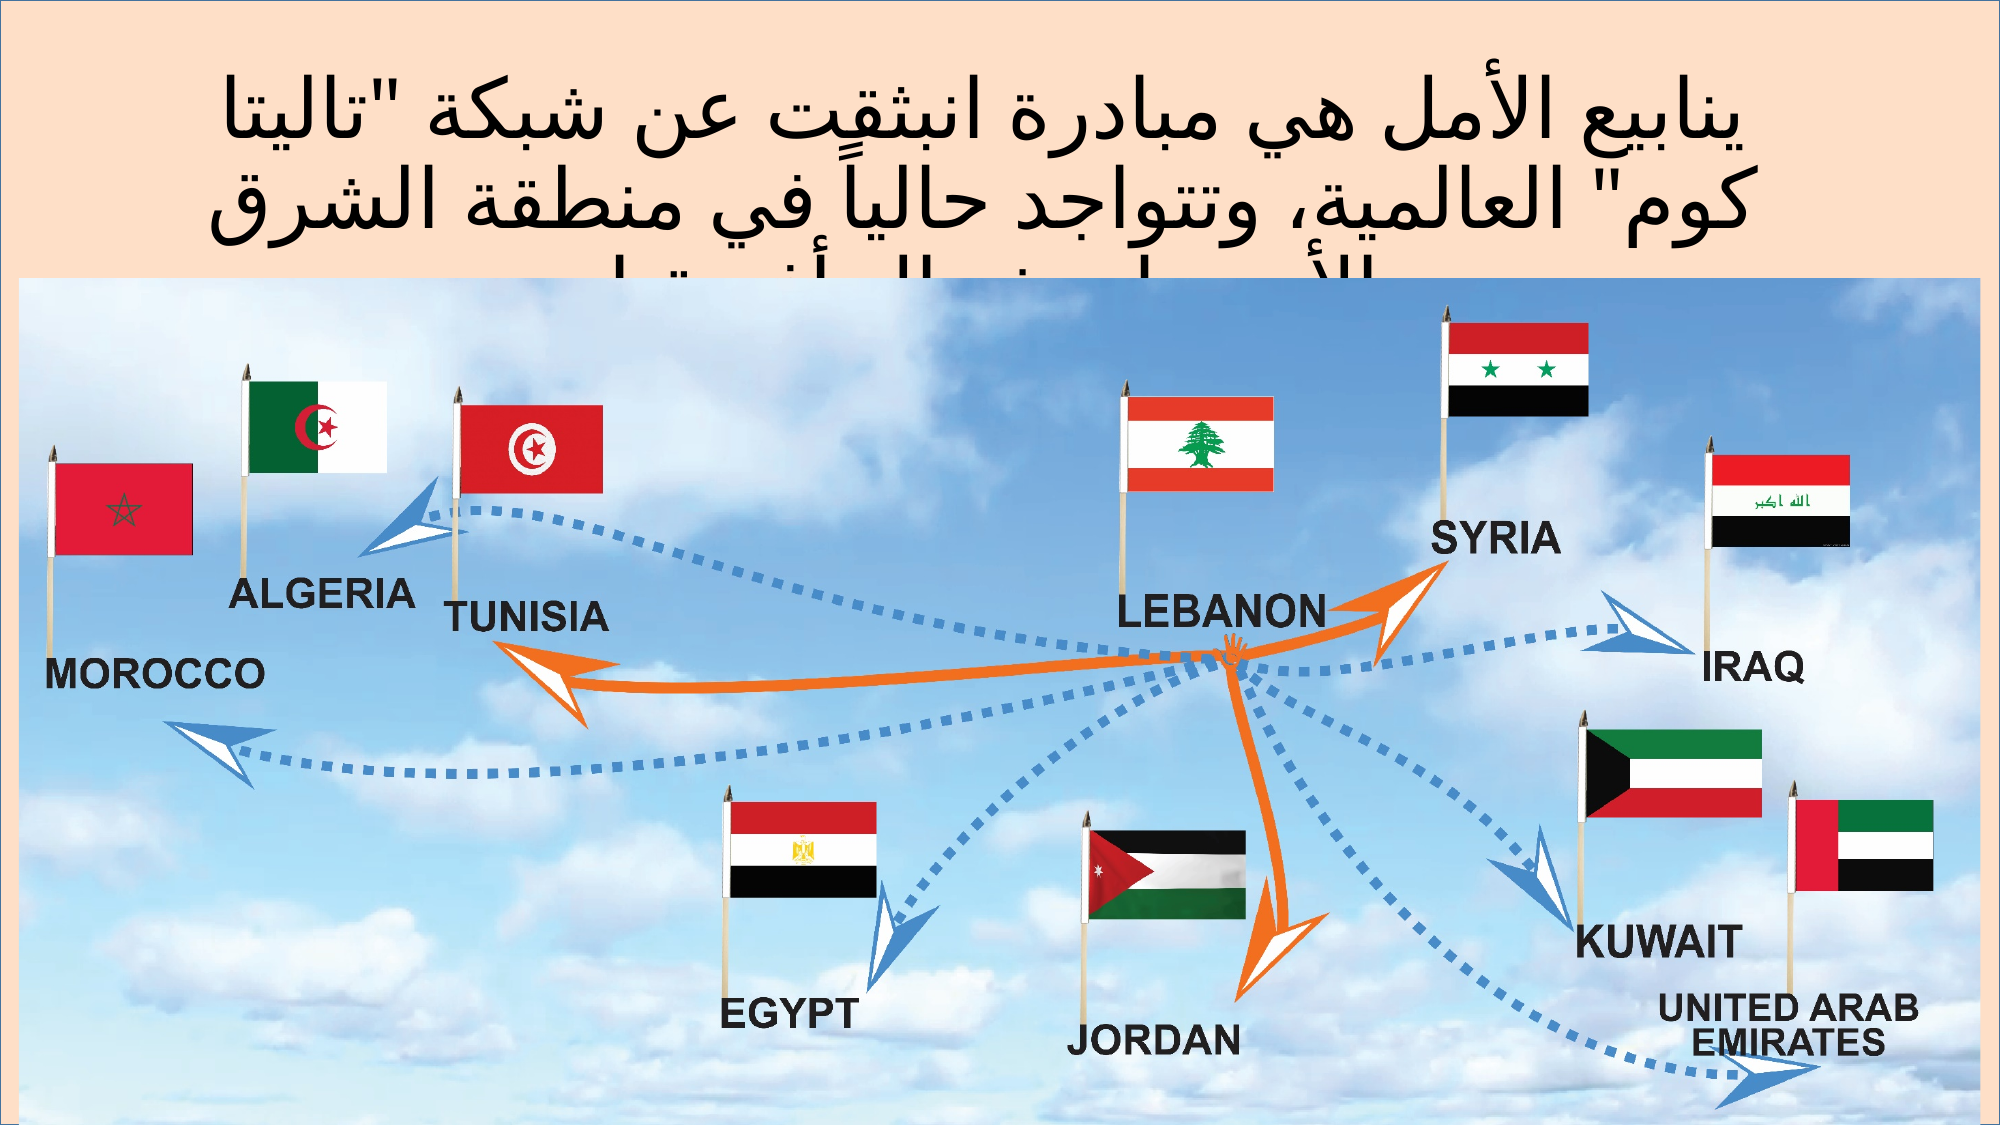

# ينابيع الأمل هي مبادرة انبثقت عن شبكة "تاليتا كوم" العالمية، وتتواجد حالياً في منطقة الشرق الأوسط وشمال أفريقيا.